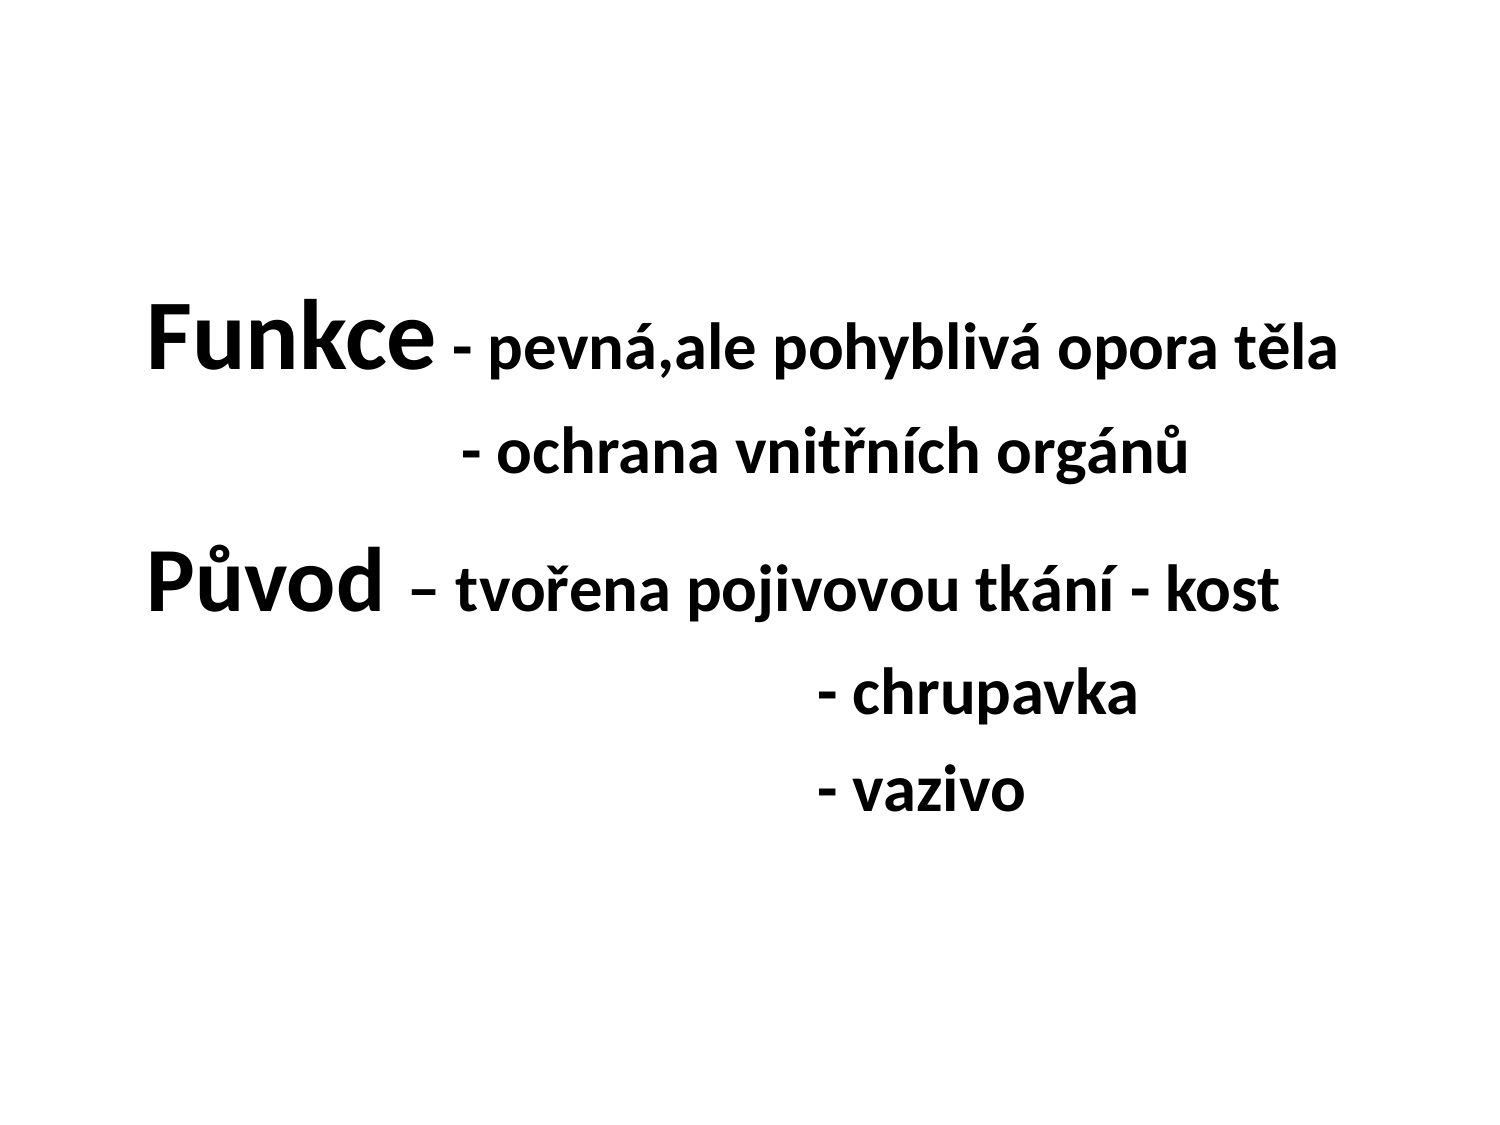

#
Funkce - pevná,ale pohyblivá opora těla
 - ochrana vnitřních orgánů
Původ – tvořena pojivovou tkání - kost
							 - chrupavka
							 - vazivo